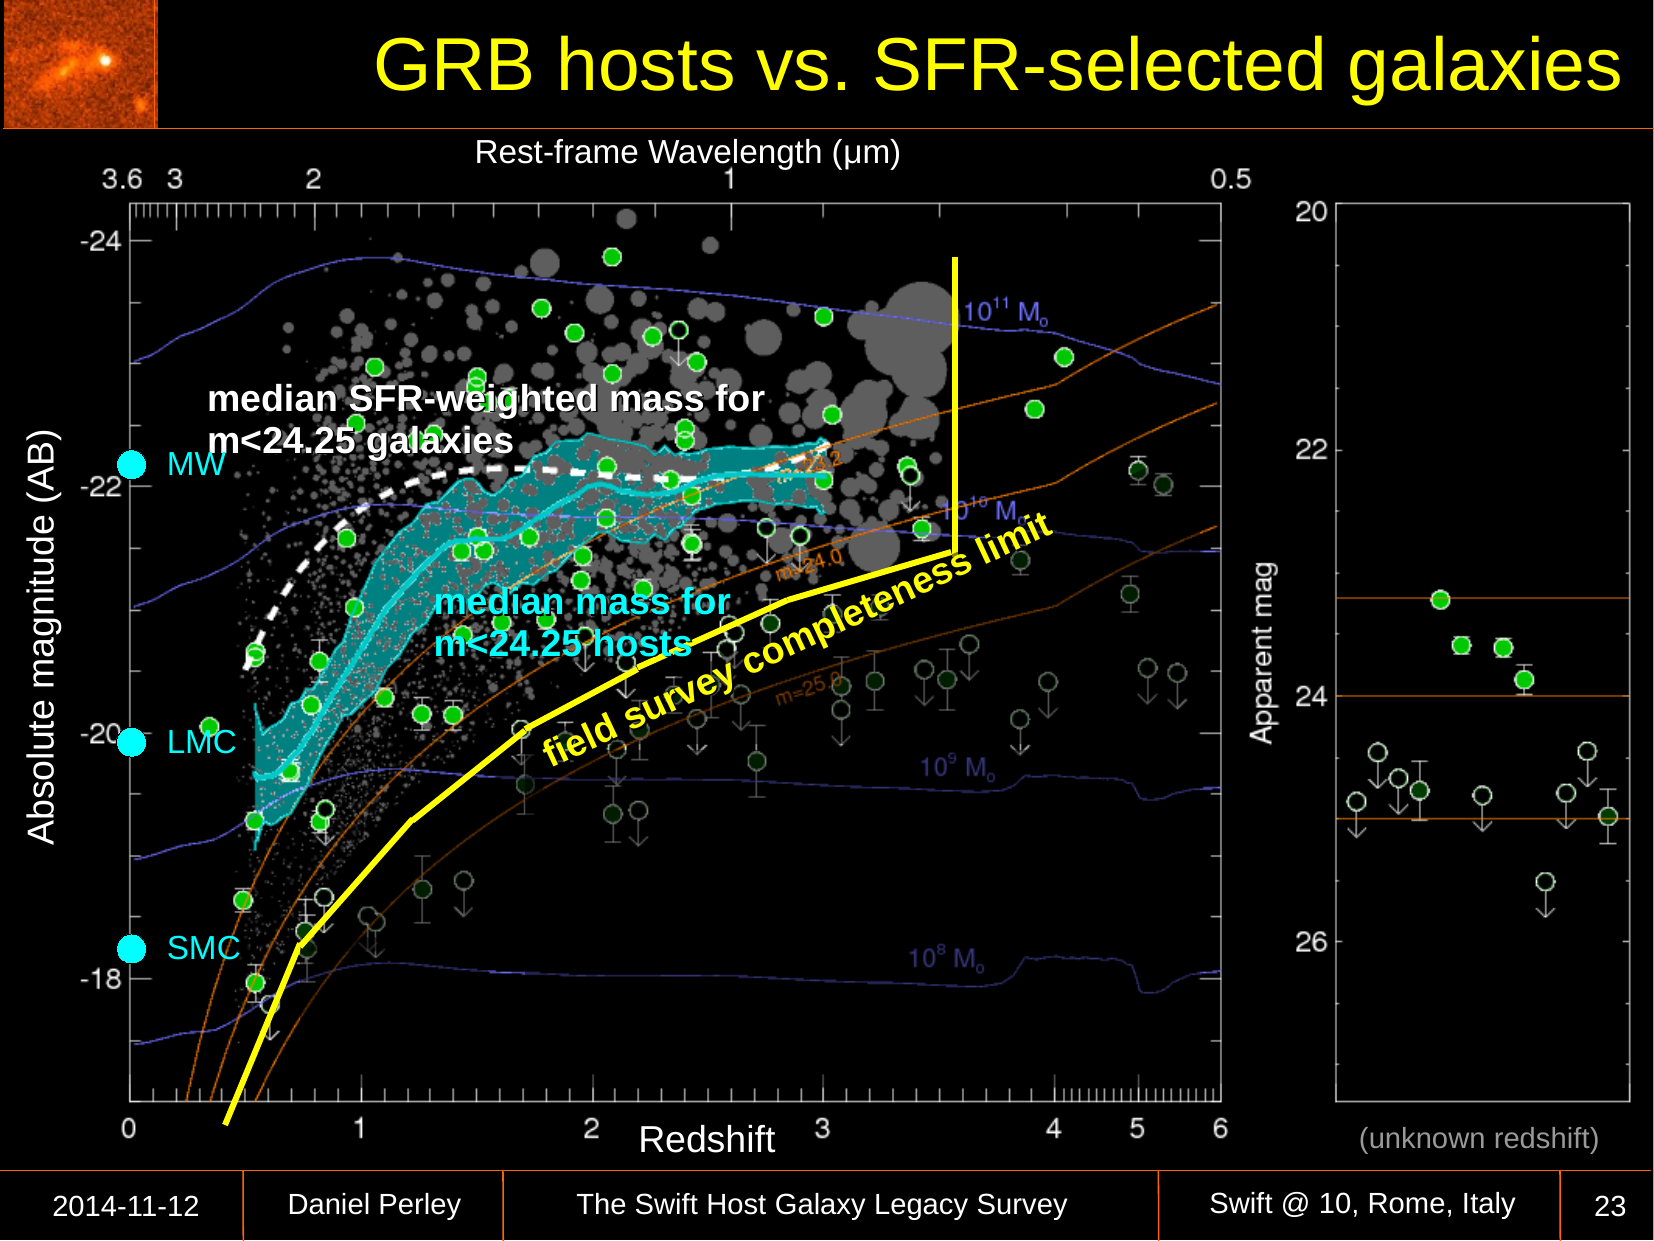

# GRB hosts vs. SFR-selected galaxies
Rest-frame Wavelength (μm)
median SFR-weighted mass for
m<24.25 galaxies
MW
median mass for
m<24.25 hosts
field survey completeness limit
Absolute magnitude (AB)
LMC
SMC
Redshift
(unknown redshift)
2014-11-12
23